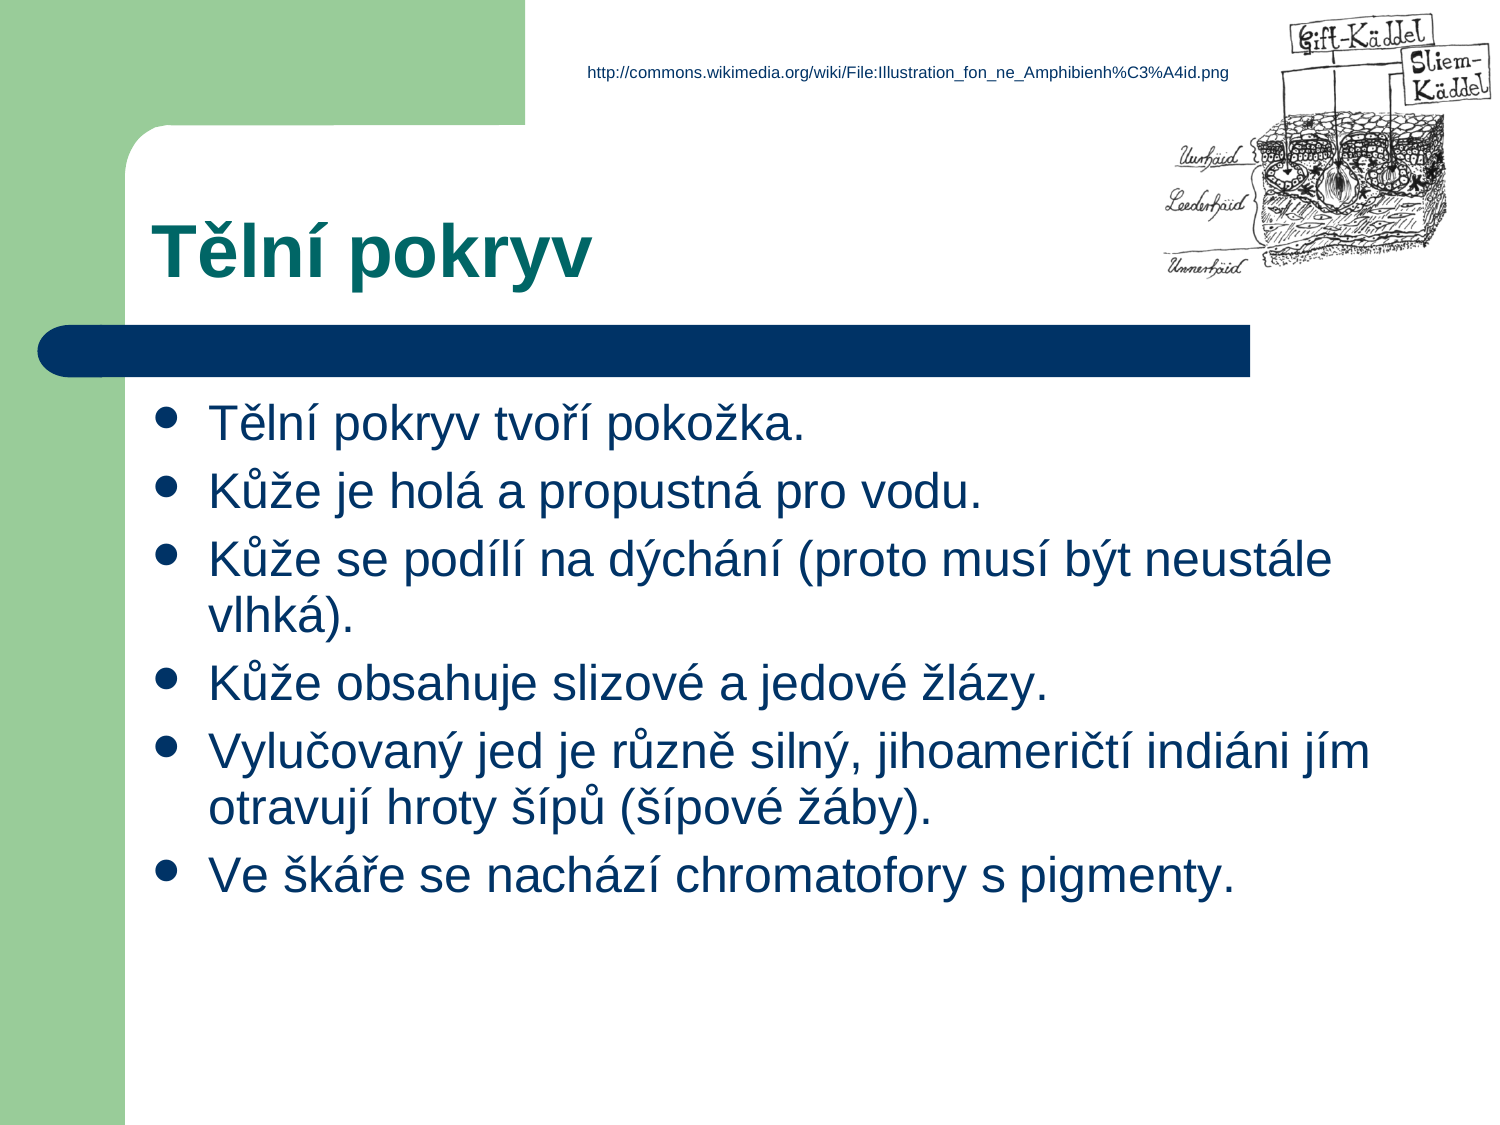

http://commons.wikimedia.org/wiki/File:Illustration_fon_ne_Amphibienh%C3%A4id.png
# Tělní pokryv
Tělní pokryv tvoří pokožka.
Kůže je holá a propustná pro vodu.
Kůže se podílí na dýchání (proto musí být neustále vlhká).
Kůže obsahuje slizové a jedové žlázy.
Vylučovaný jed je různě silný, jihoameričtí indiáni jím otravují hroty šípů (šípové žáby).
Ve škáře se nachází chromatofory s pigmenty.